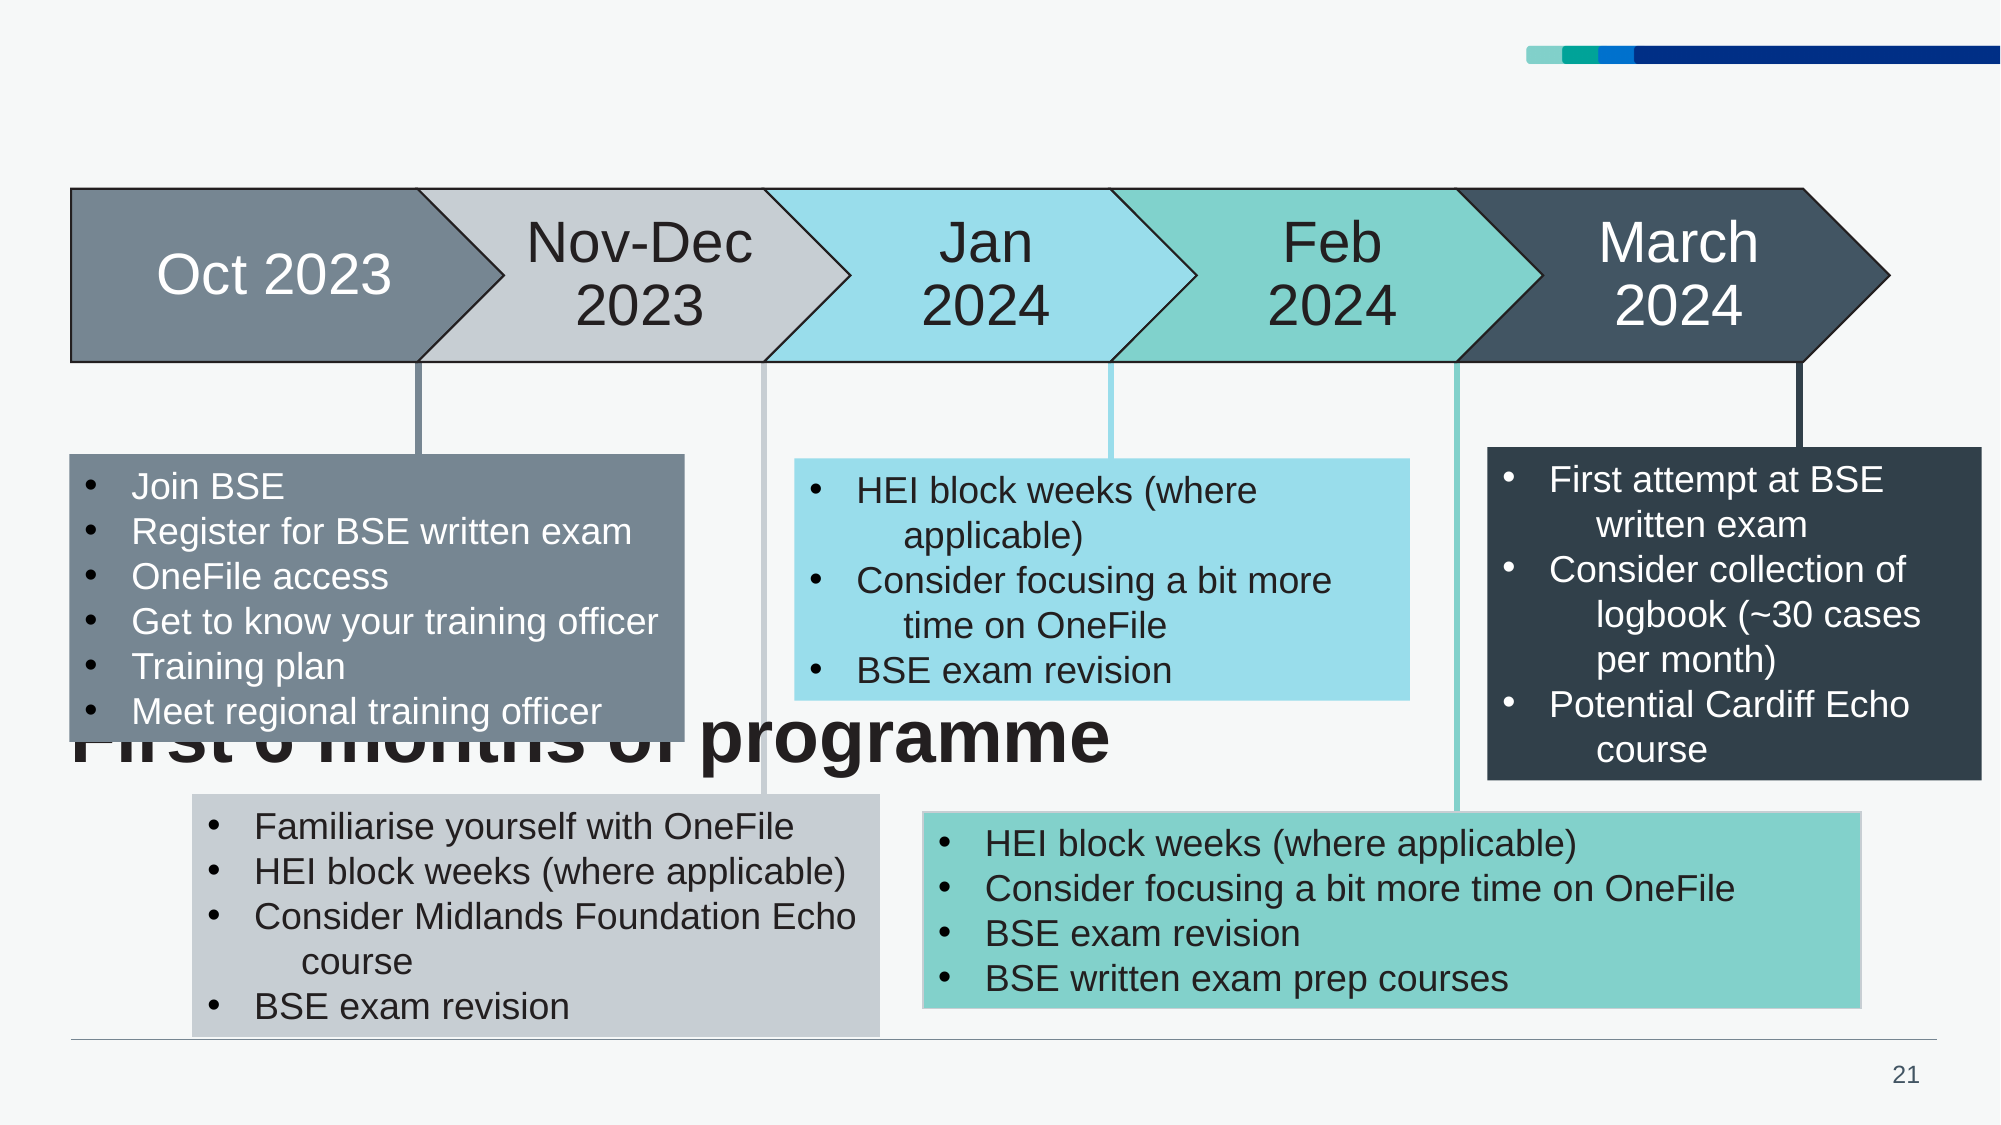

Oct 2023
Nov-Dec 2023
Jan 2024
Feb 2024
March 2024
First attempt at BSE written exam
Consider collection of logbook (~30 cases per month)
Potential Cardiff Echo course
Join BSE
Register for BSE written exam
OneFile access
Get to know your training officer
Training plan
Meet regional training officer
# First 6 months of programme
HEI block weeks (where applicable)
Consider focusing a bit more time on OneFile
BSE exam revision
Familiarise yourself with OneFile
HEI block weeks (where applicable)
Consider Midlands Foundation Echo course
BSE exam revision
HEI block weeks (where applicable)
Consider focusing a bit more time on OneFile
BSE exam revision
BSE written exam prep courses